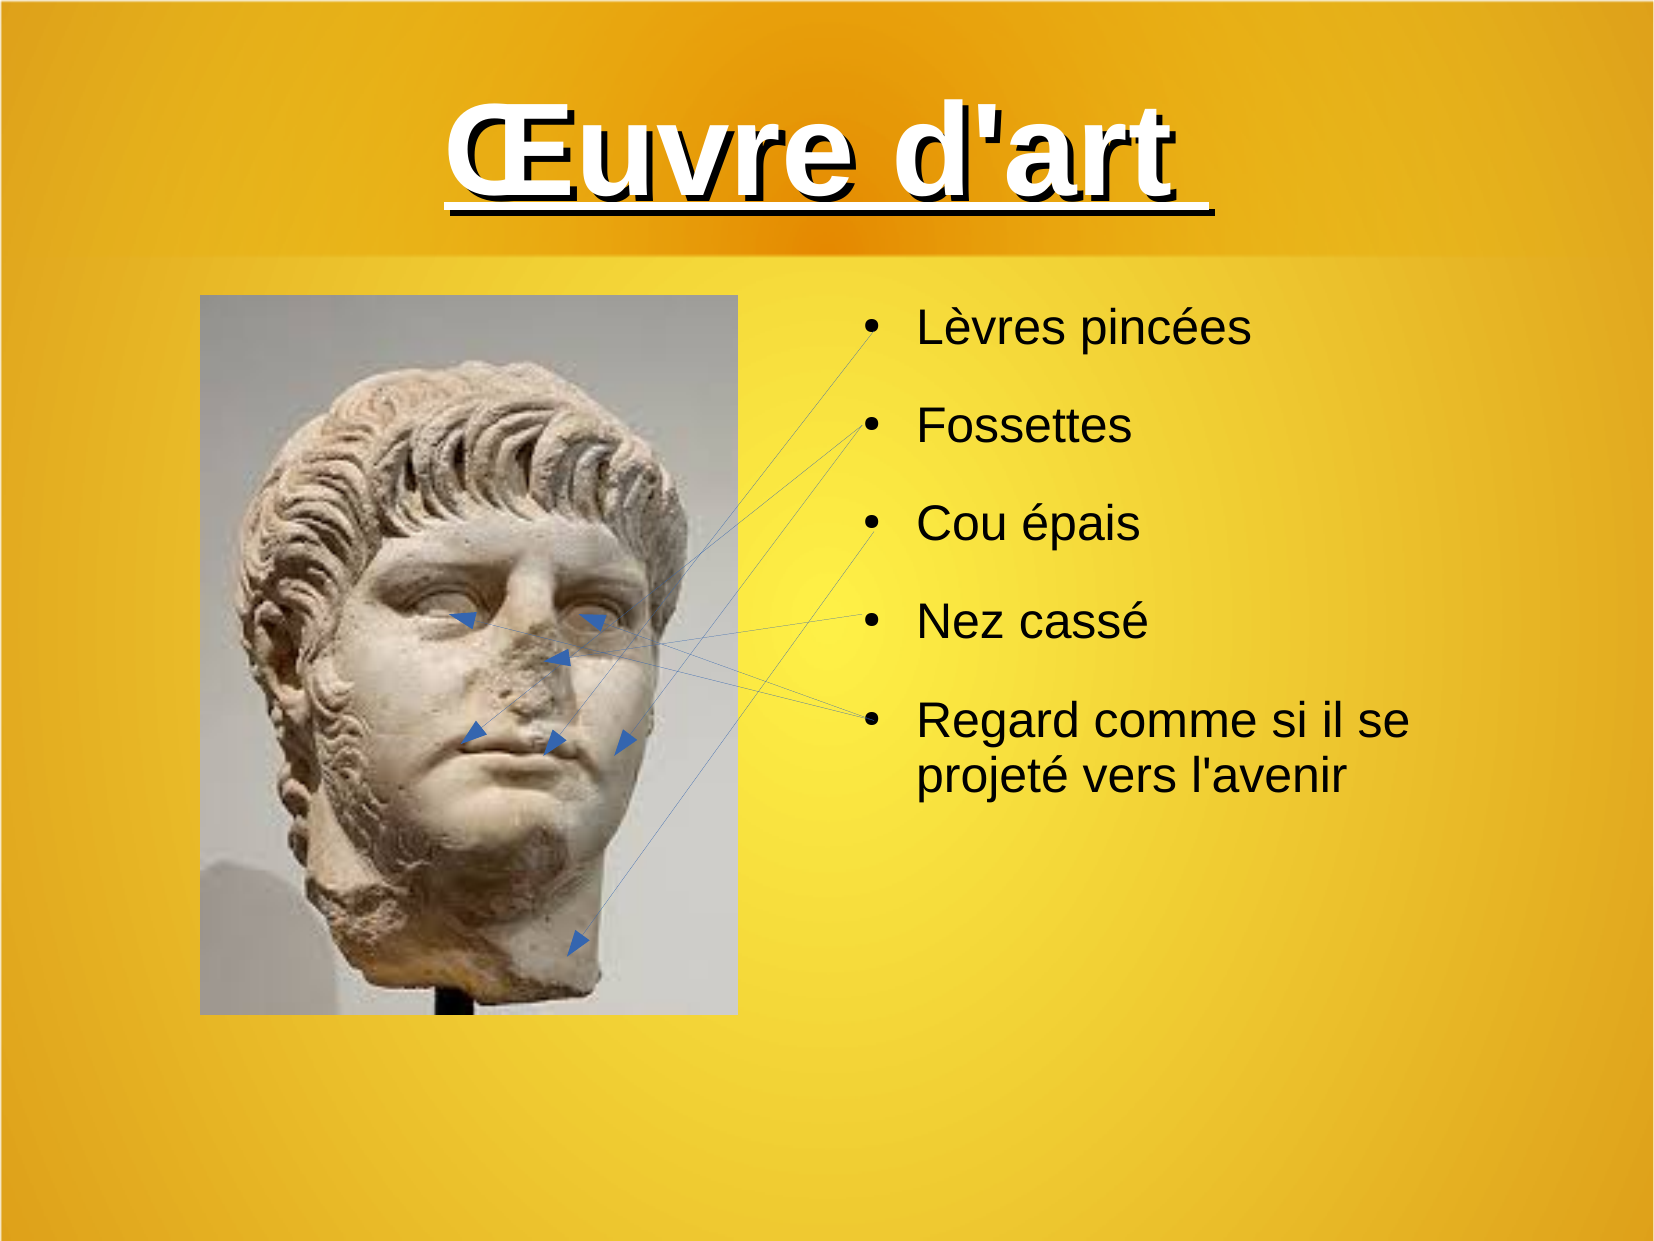

# Œuvre d'art
Lèvres pincées
Fossettes
Cou épais
Nez cassé
Regard comme si il se projeté vers l'avenir